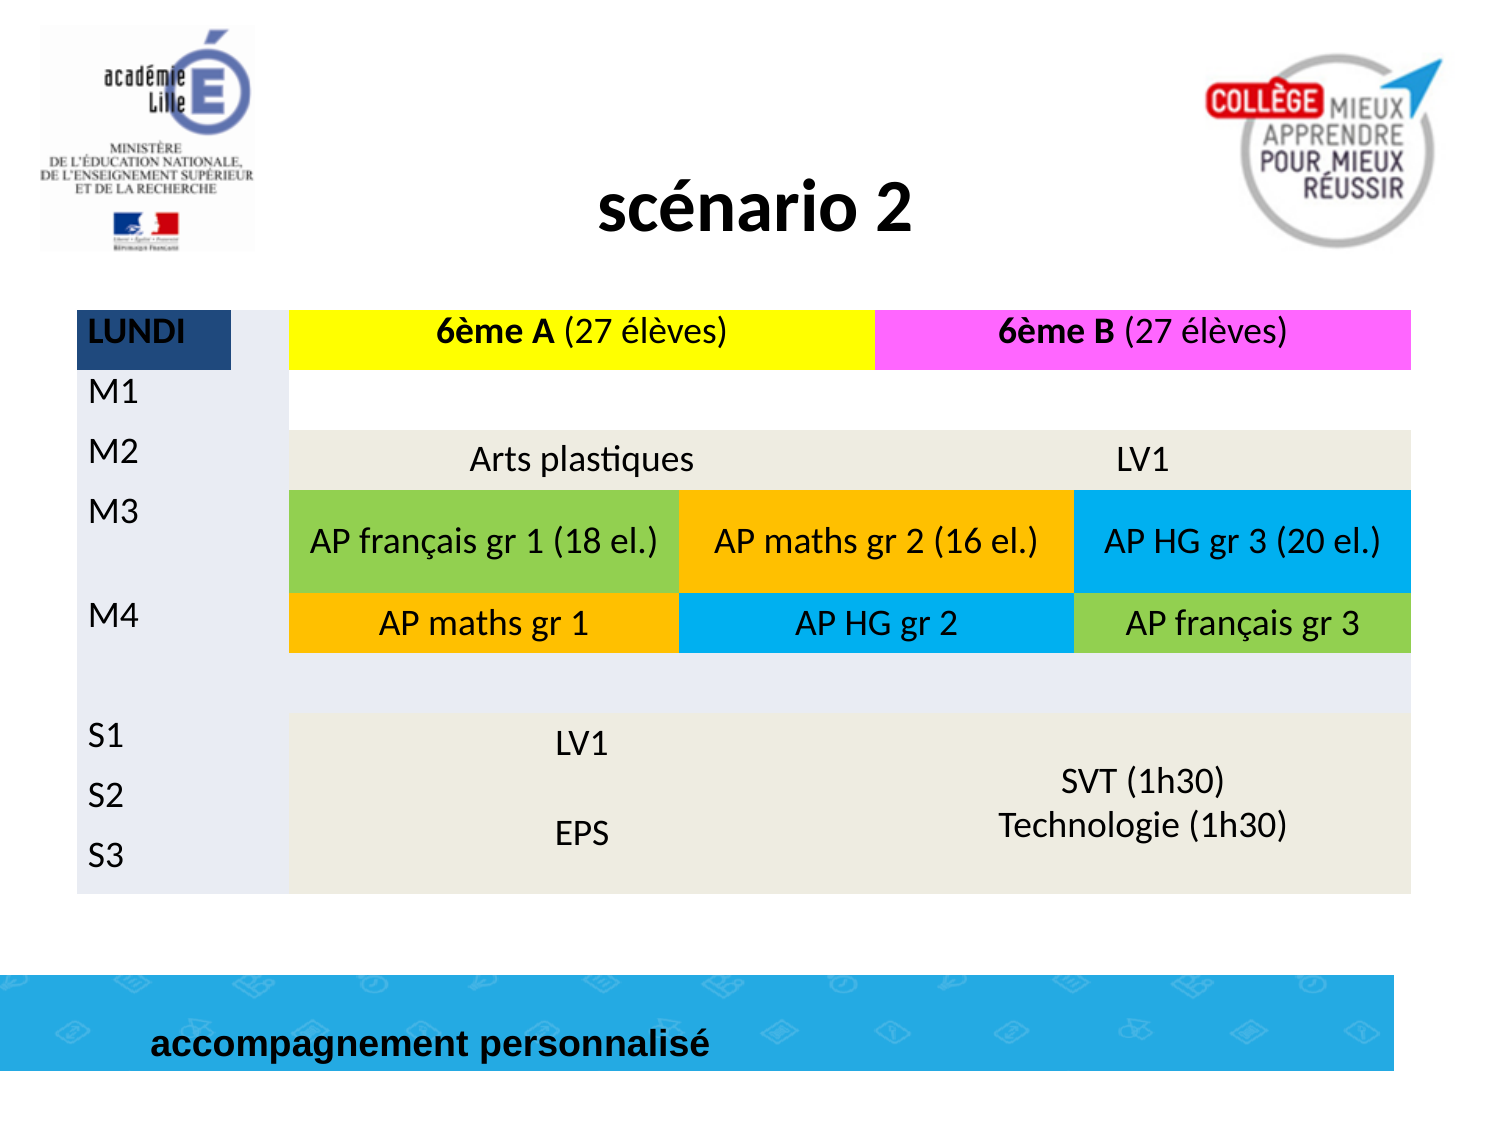

scénario 2
| LUNDI | | 6ème A (27 élèves) | | 6ème B (27 élèves) | |
| --- | --- | --- | --- | --- | --- |
| M1 | | | | | |
| M2 | | Arts plastiques | | LV1 | |
| M3 | | AP français gr 1 (18 el.) | AP maths gr 2 (16 el.) | | AP HG gr 3 (20 el.) |
| M4 | | AP maths gr 1 | AP HG gr 2 | | AP français gr 3 |
| | | | | | |
| S1 | | LV1 | | SVT (1h30) Technologie (1h30) | |
| S2 | | EPS | | | |
| S3 | | | | | |
accompagnement personnalisé